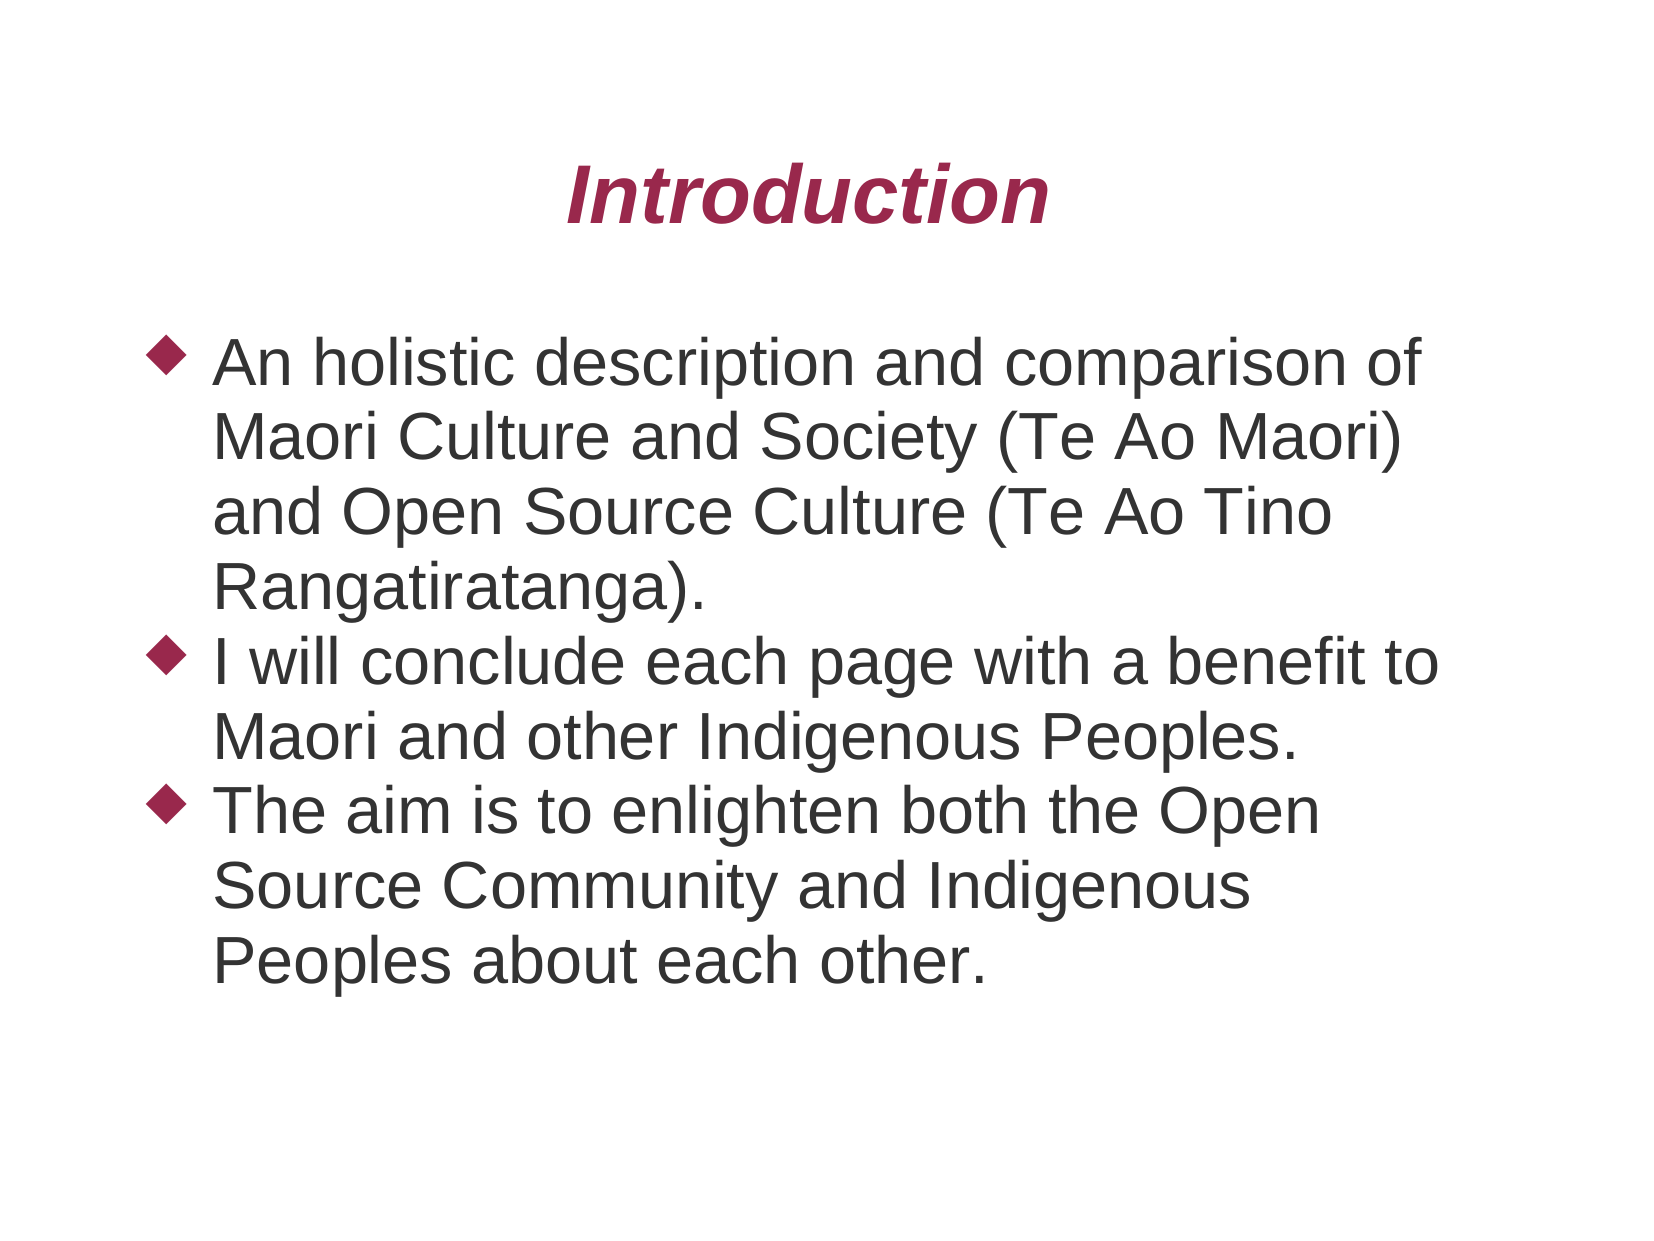

# Introduction
An holistic description and comparison of Maori Culture and Society (Te Ao Maori) and Open Source Culture (Te Ao Tino Rangatiratanga).
I will conclude each page with a benefit to Maori and other Indigenous Peoples.
The aim is to enlighten both the Open Source Community and Indigenous Peoples about each other.